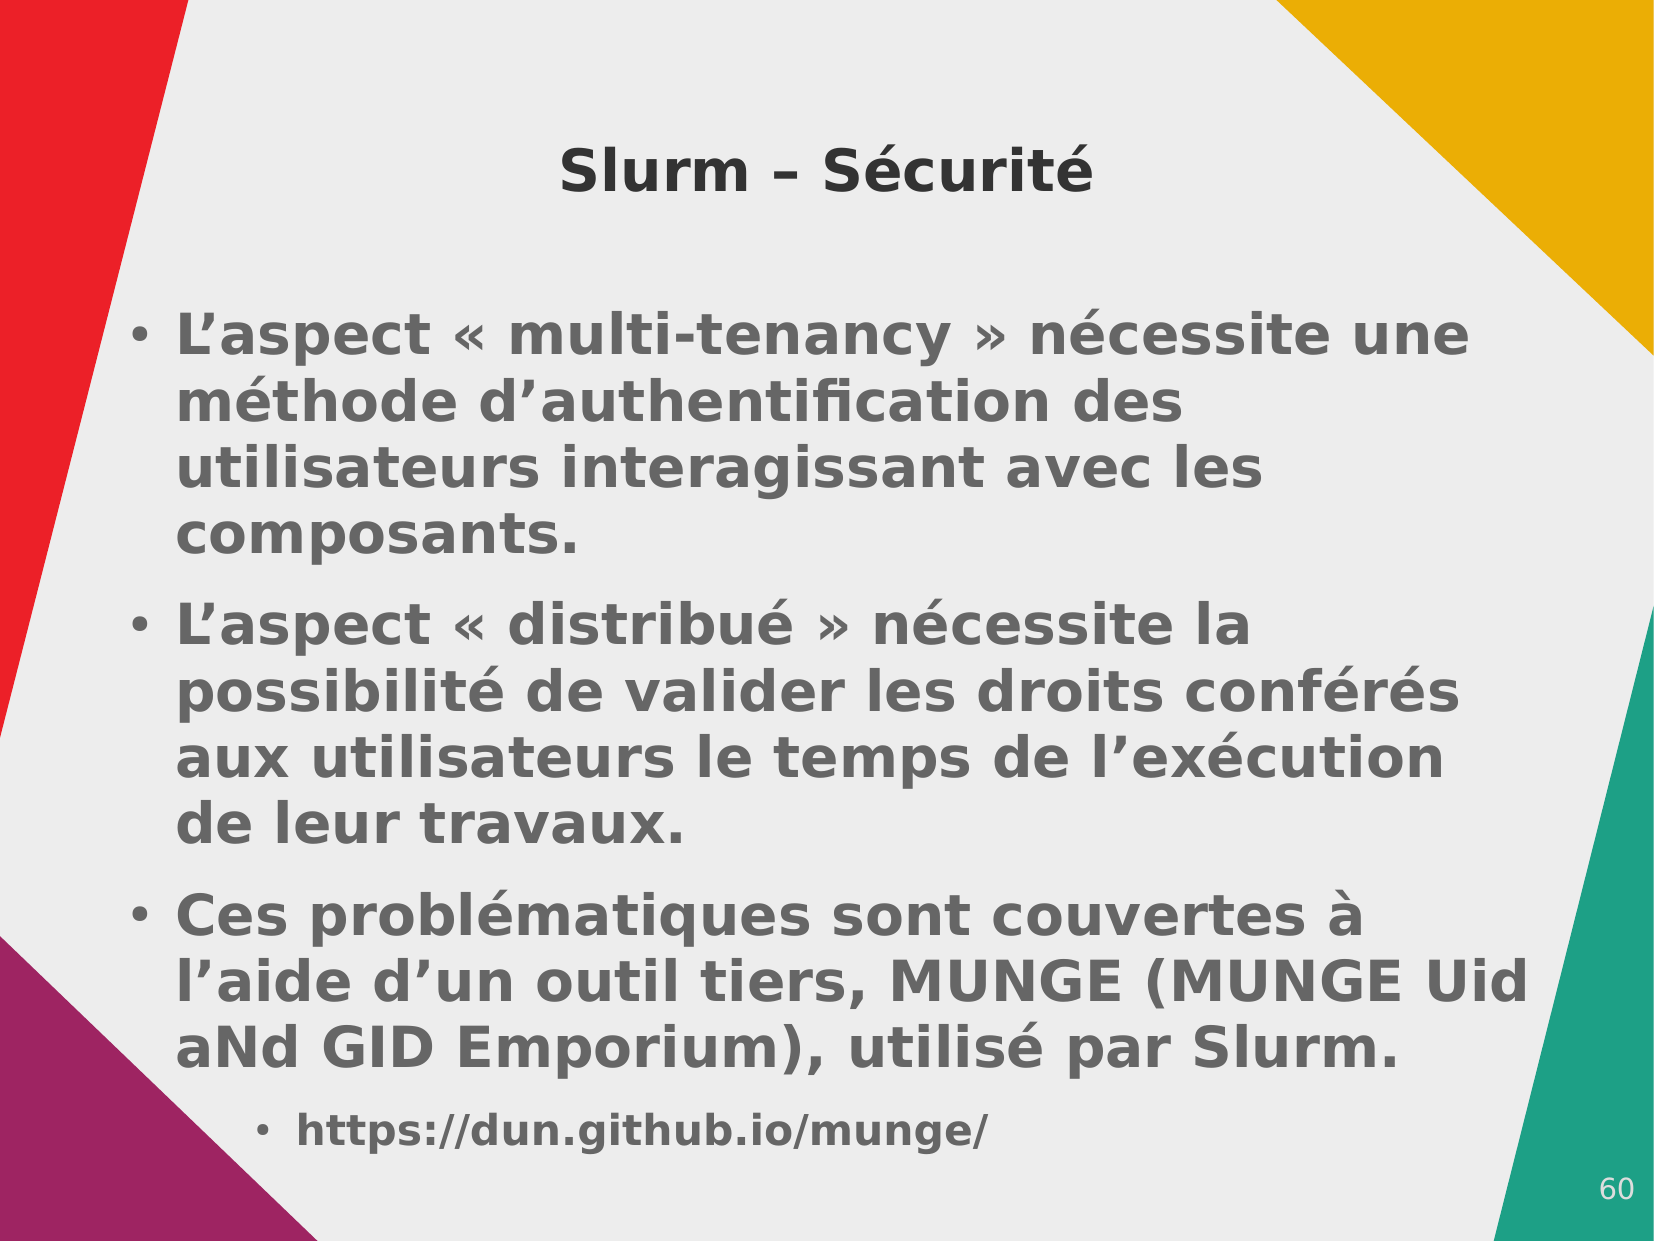

# Slurm – Sécurité
L’aspect « multi-tenancy » nécessite une méthode d’authentification des utilisateurs interagissant avec les composants.
L’aspect « distribué » nécessite la possibilité de valider les droits conférés aux utilisateurs le temps de l’exécution de leur travaux.
Ces problématiques sont couvertes à l’aide d’un outil tiers, MUNGE (MUNGE Uid aNd GID Emporium), utilisé par Slurm.
https://dun.github.io/munge/
60